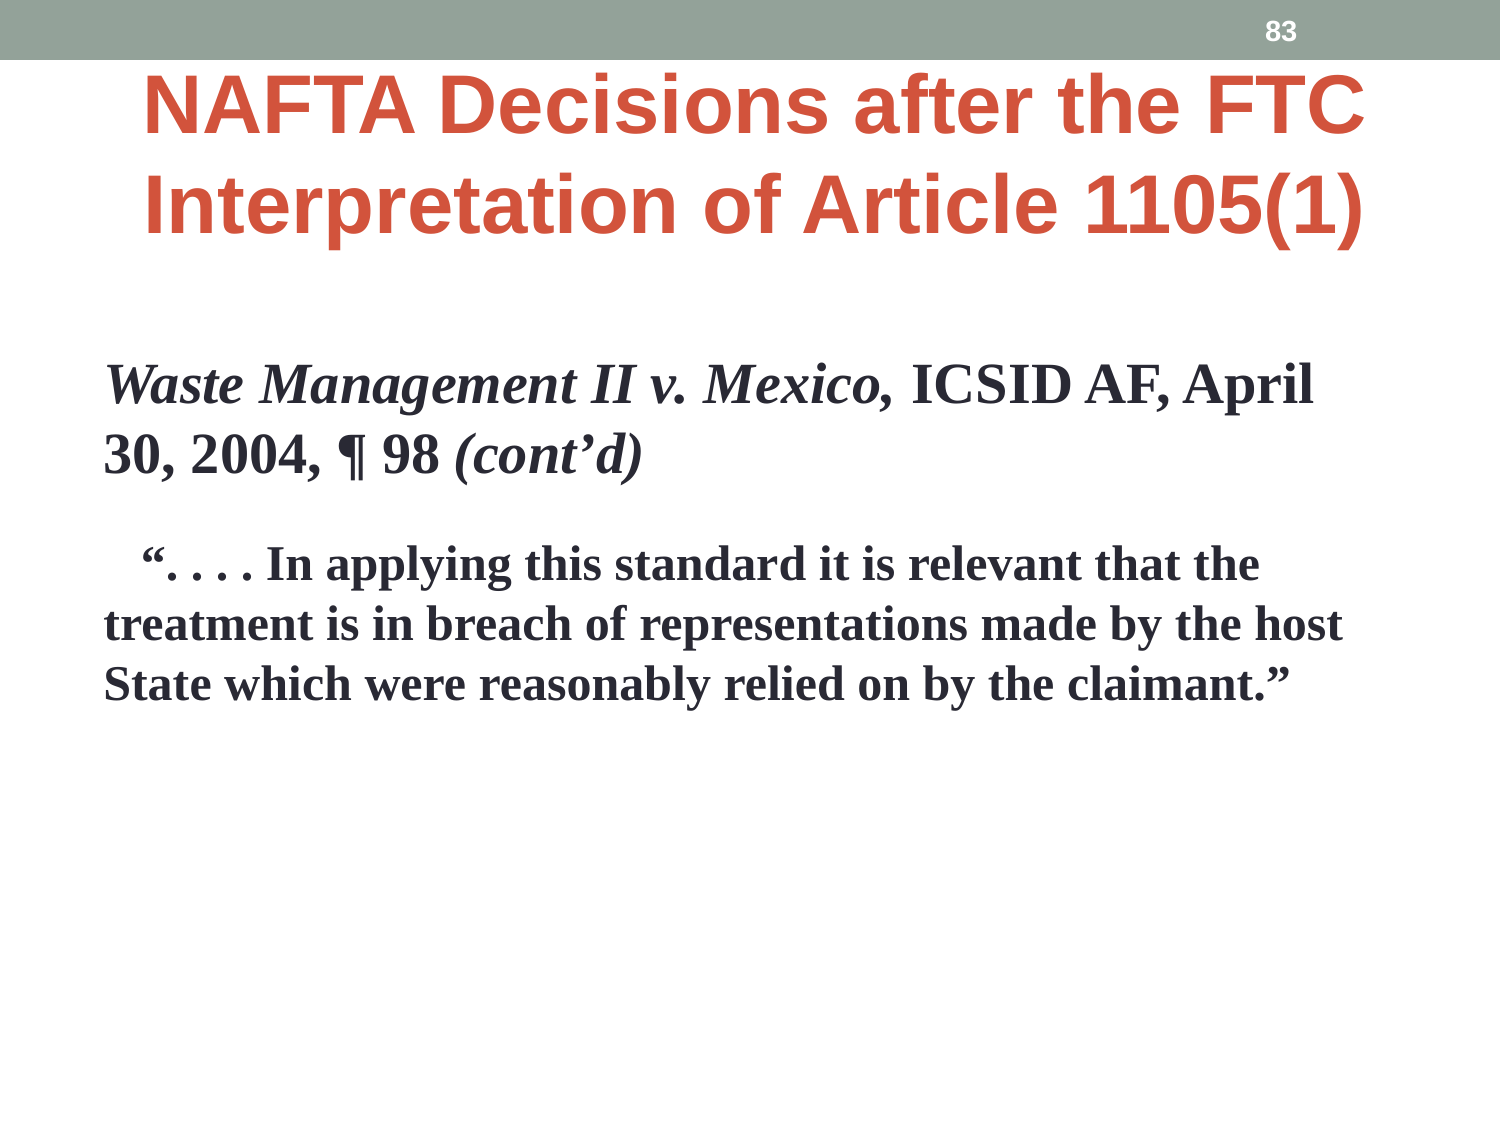

NAFTA Decisions after the FTC Interpretation of Article 1105(1)
Waste Management II v. Mexico, ICSID AF, April 30, 2004, ¶ 98 (cont’d)
 “. . . . In applying this standard it is relevant that the treatment is in breach of representations made by the host State which were reasonably relied on by the claimant.”